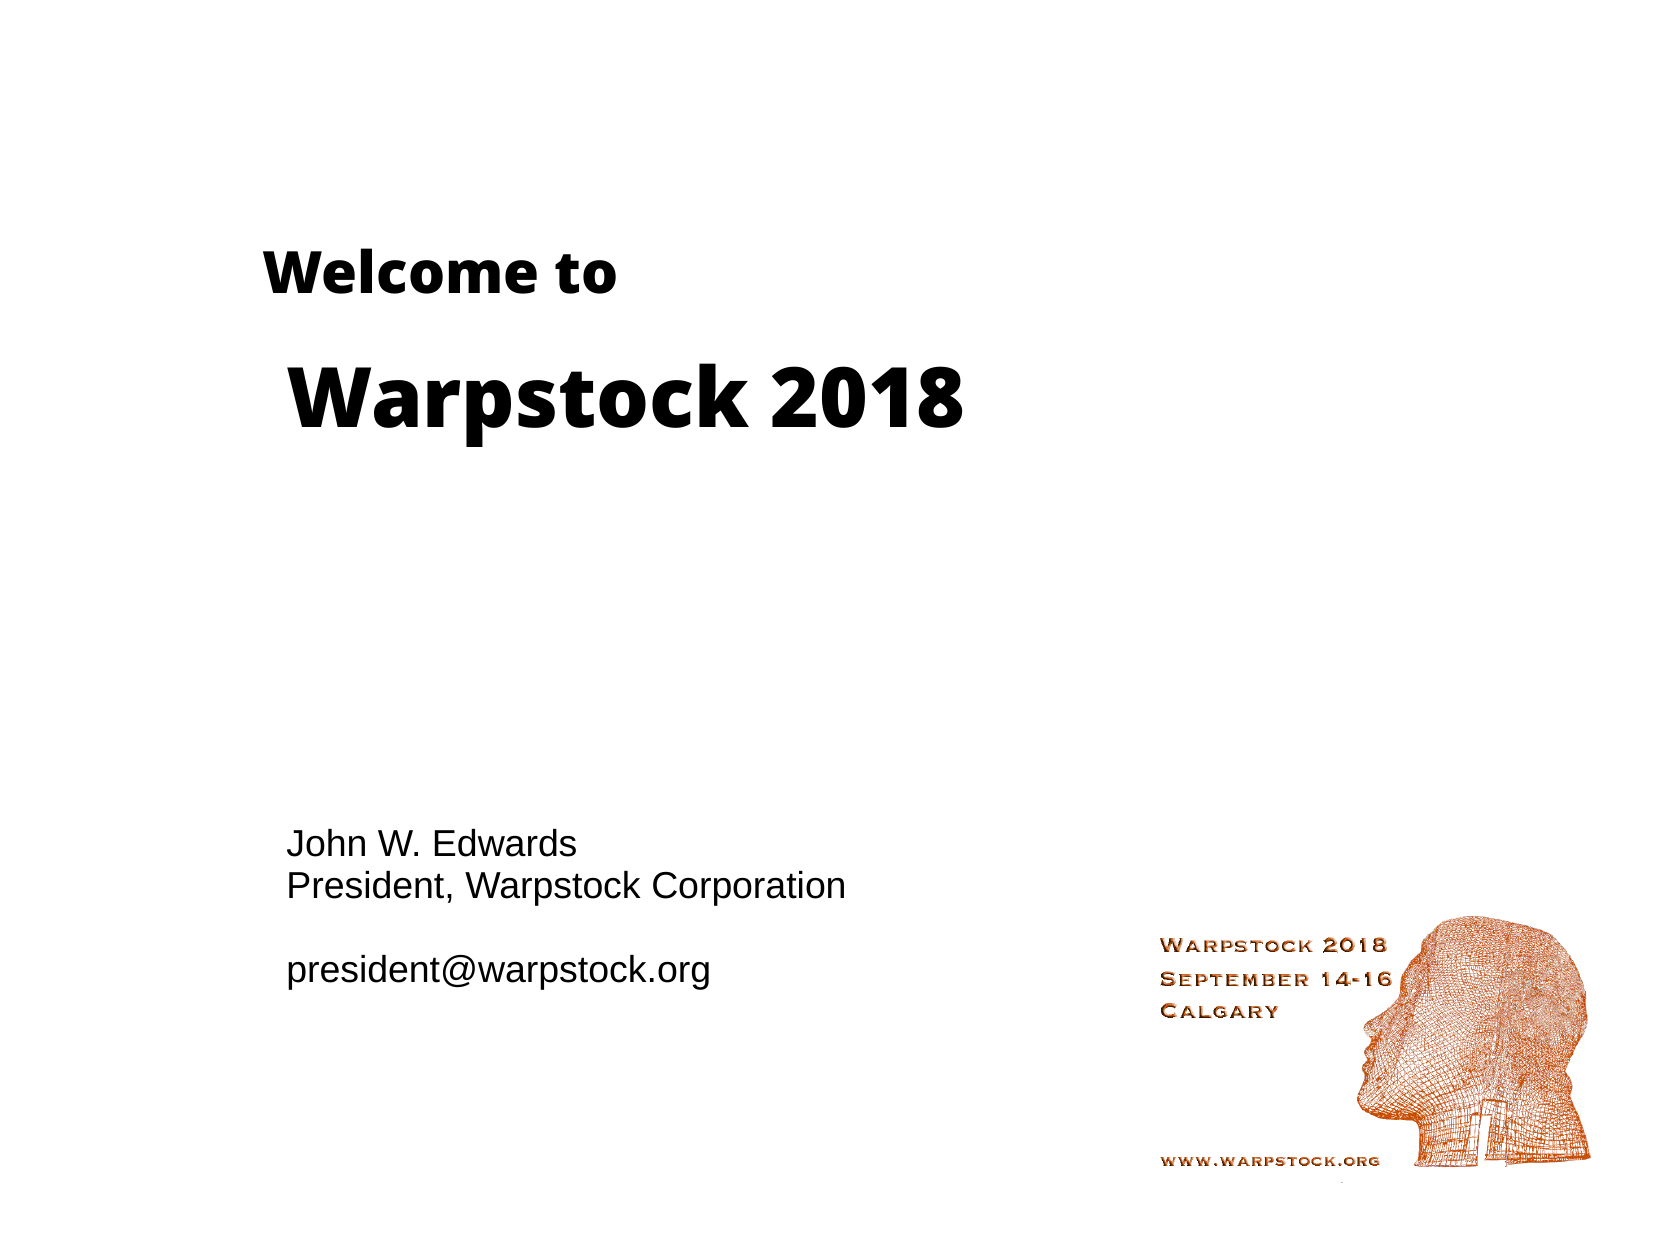

Welcome to
Warpstock 2018
John W. Edwards
President, Warpstock Corporation
president@warpstock.org